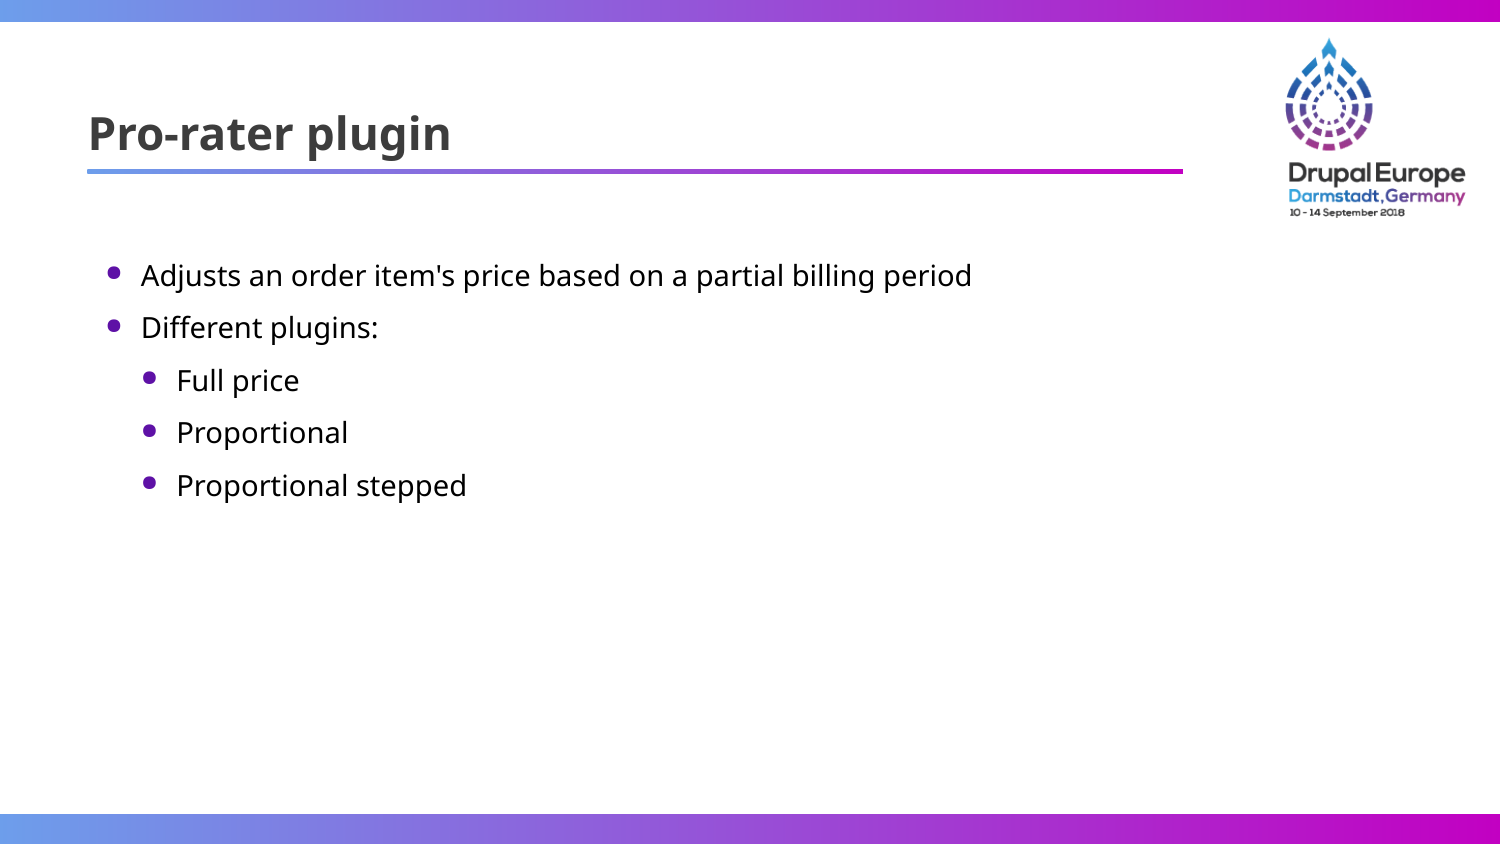

Pro-rater plugin
Adjusts an order item's price based on a partial billing period
Different plugins:
Full price
Proportional
Proportional stepped